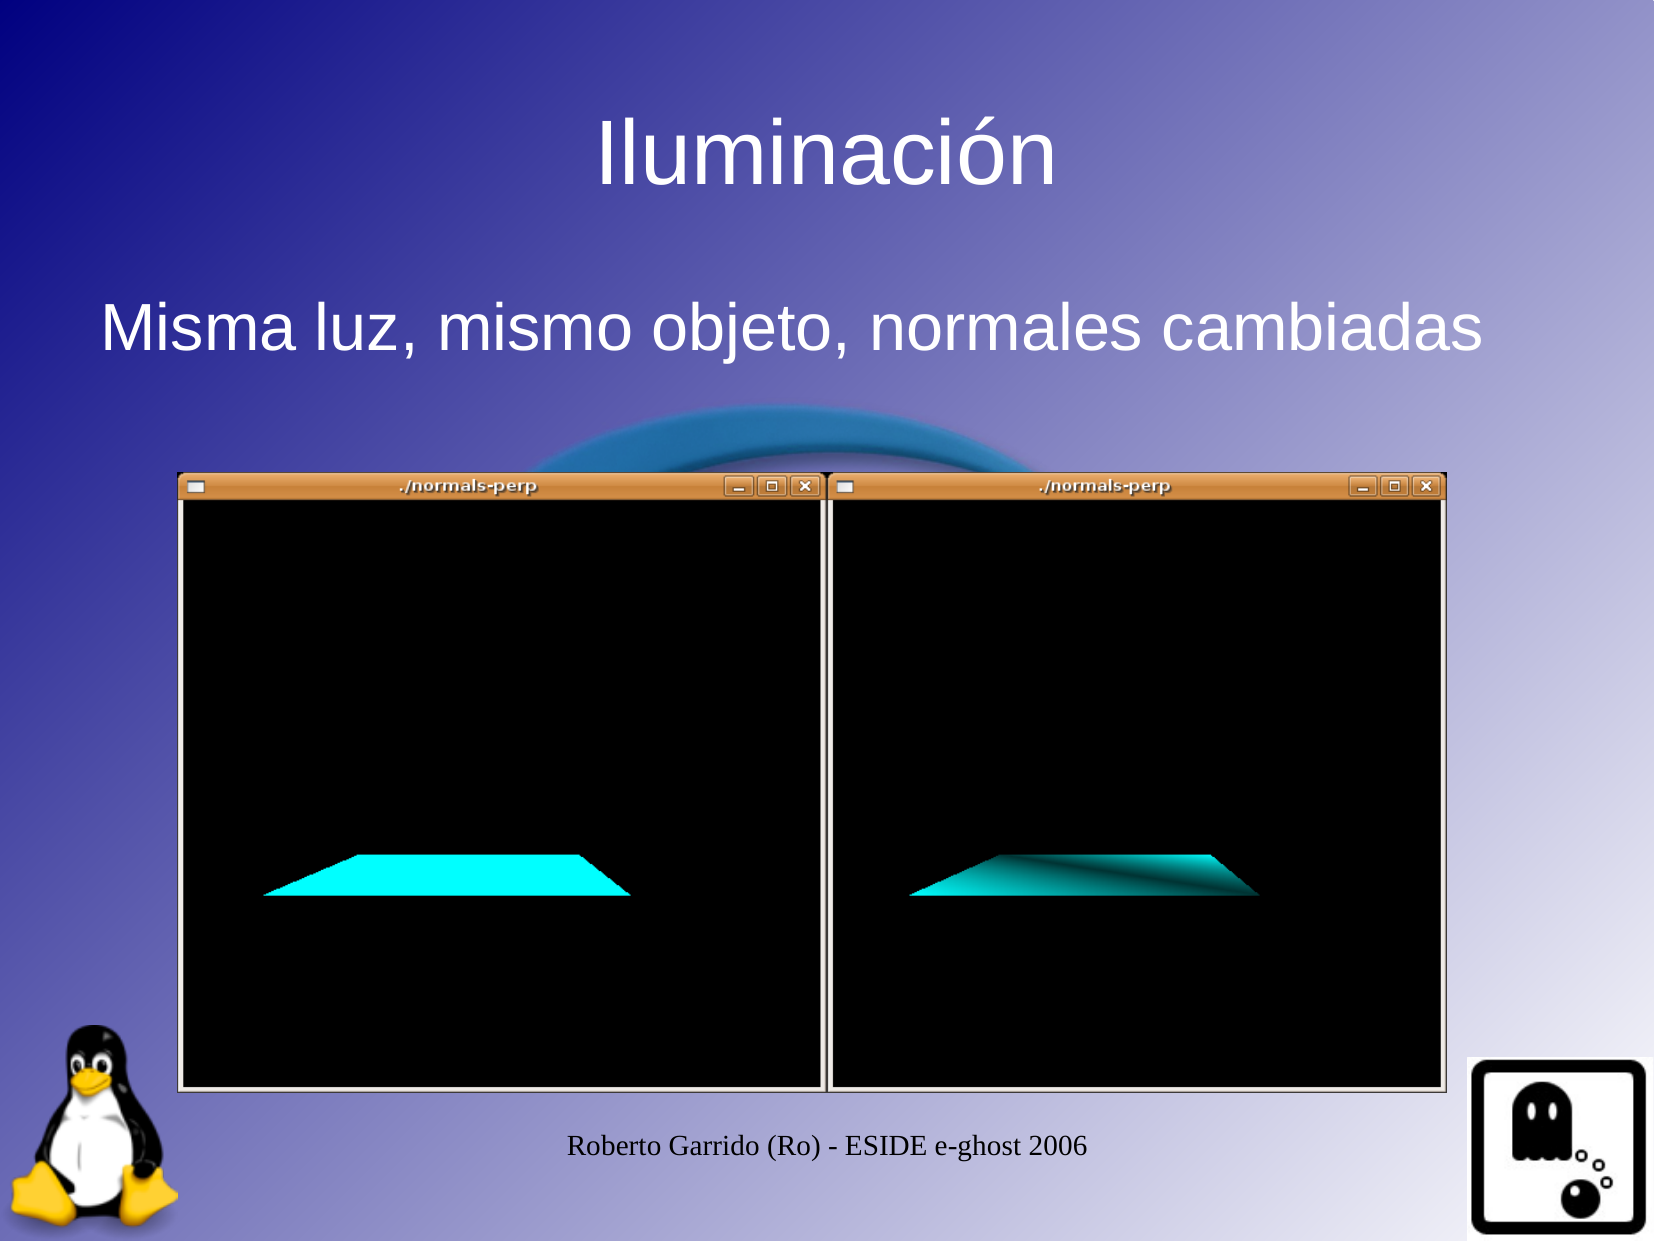

# Iluminación
Misma luz, mismo objeto, normales cambiadas
Roberto Garrido (Ro) - ESIDE e-ghost 2006